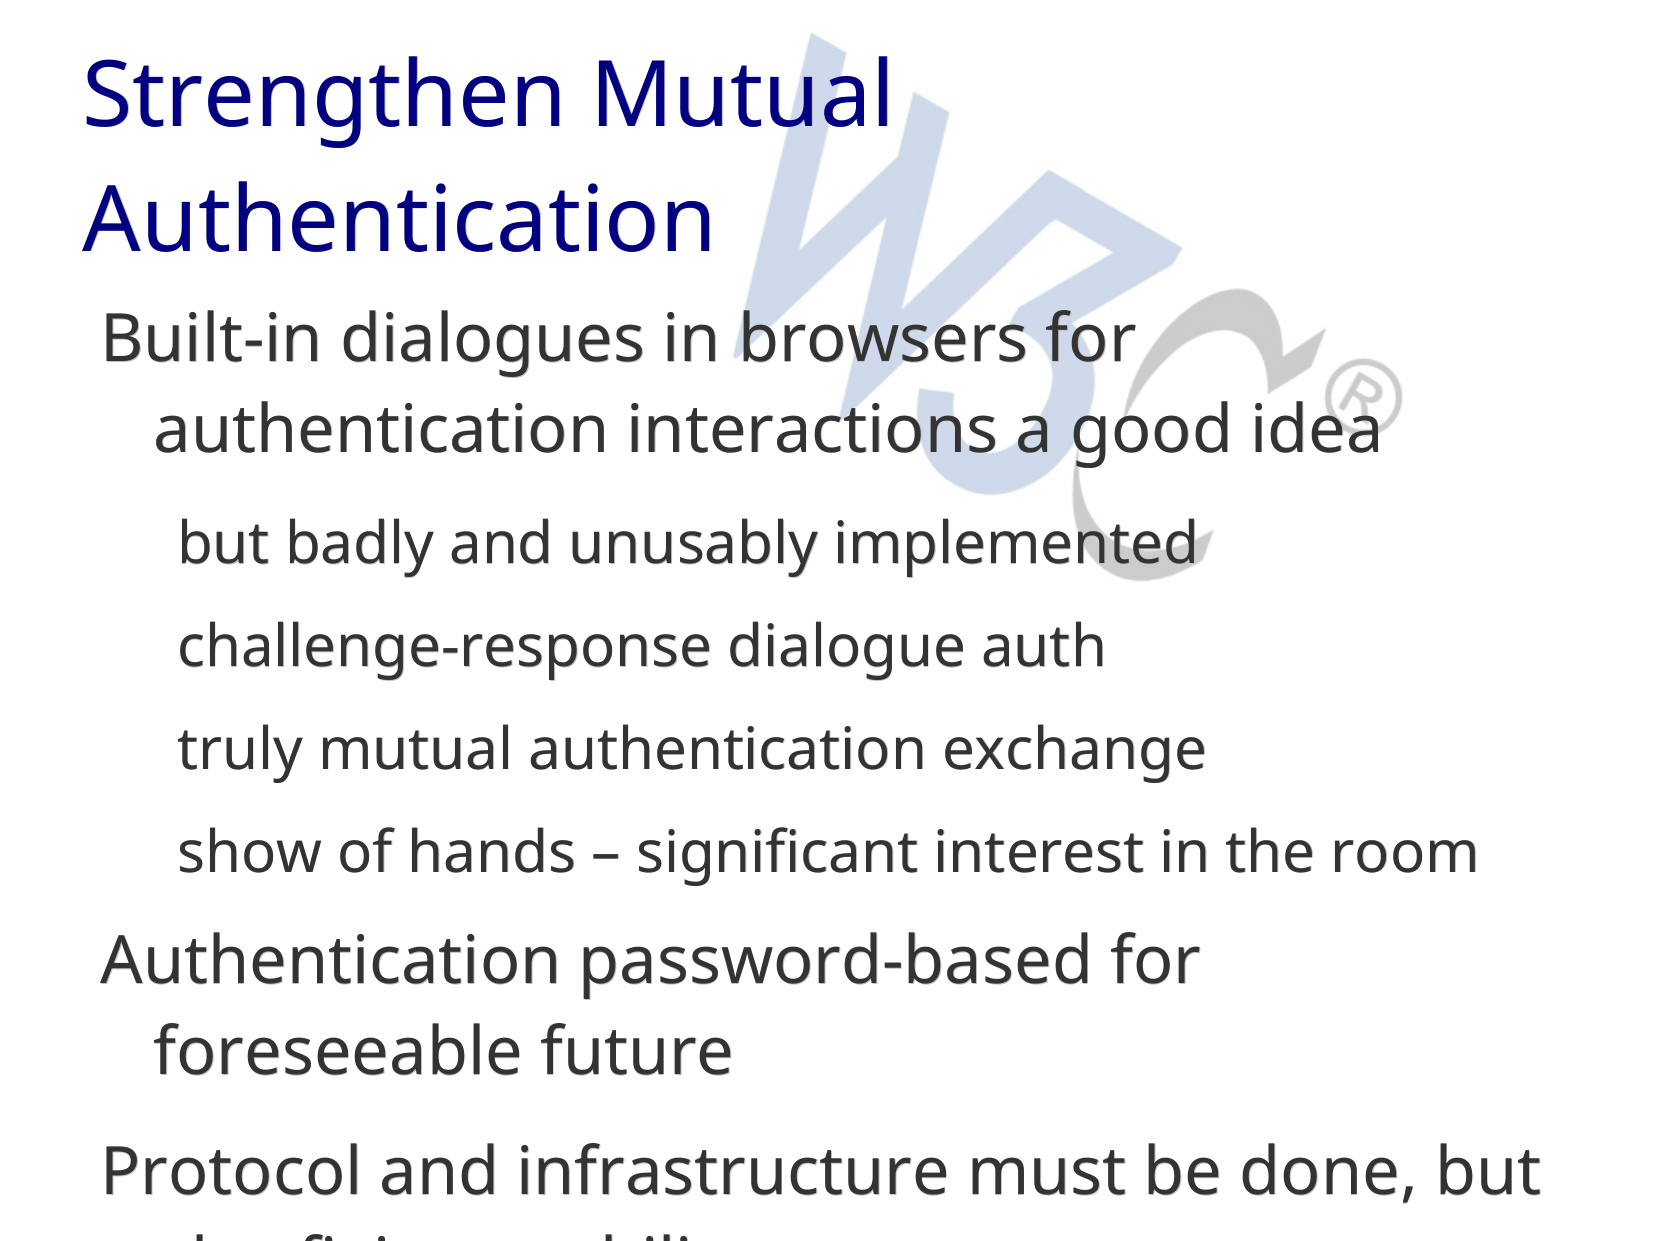

# Strengthen Mutual Authentication
Built-in dialogues in browsers for authentication interactions a good idea
but badly and unusably implemented
challenge-response dialogue auth
truly mutual authentication exchange
show of hands – significant interest in the room
Authentication password-based for foreseeable future
Protocol and infrastructure must be done, but also fixing usability aspects